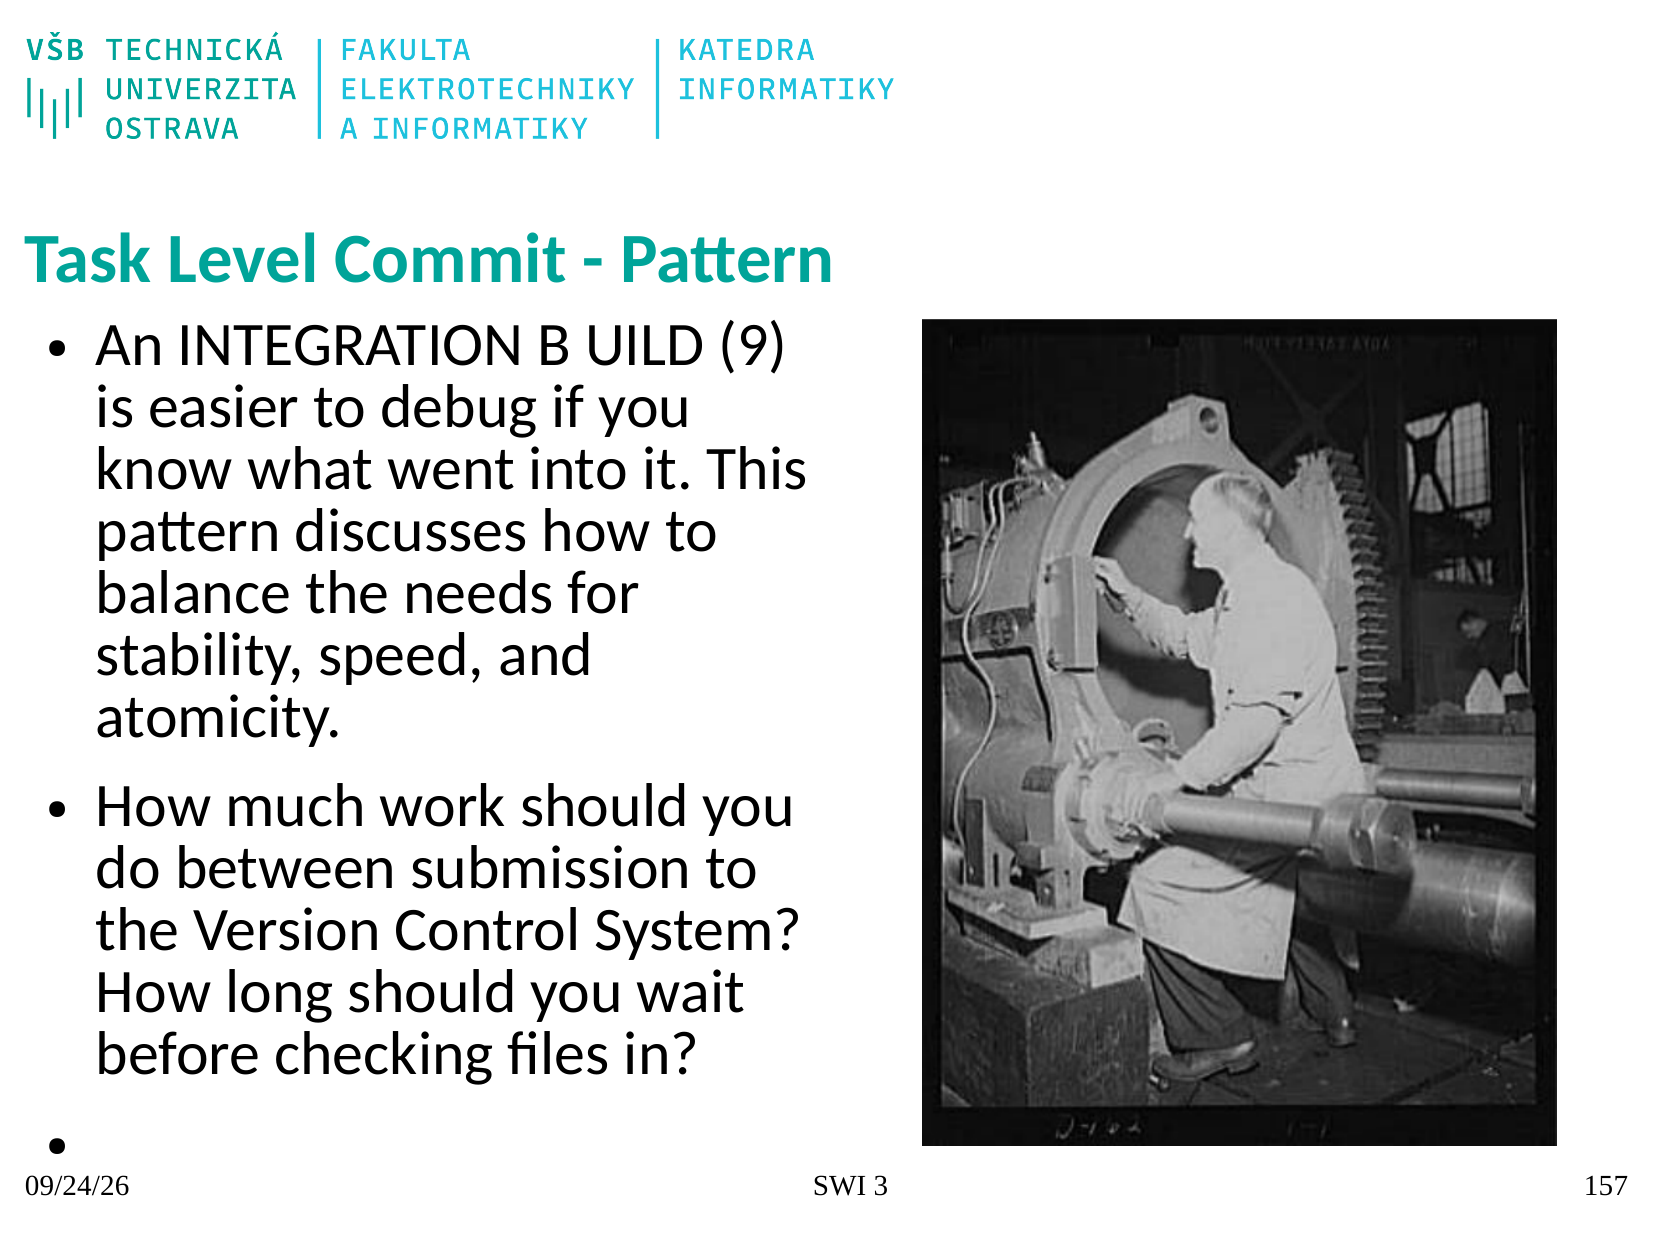

# Task Level Commit - Pattern
An INTEGRATION B UILD (9) is easier to debug if you know what went into it. This pattern discusses how to balance the needs for stability, speed, and atomicity.
How much work should you do between submission to the Version Control System? How long should you wait before checking files in?
SWI 3
157